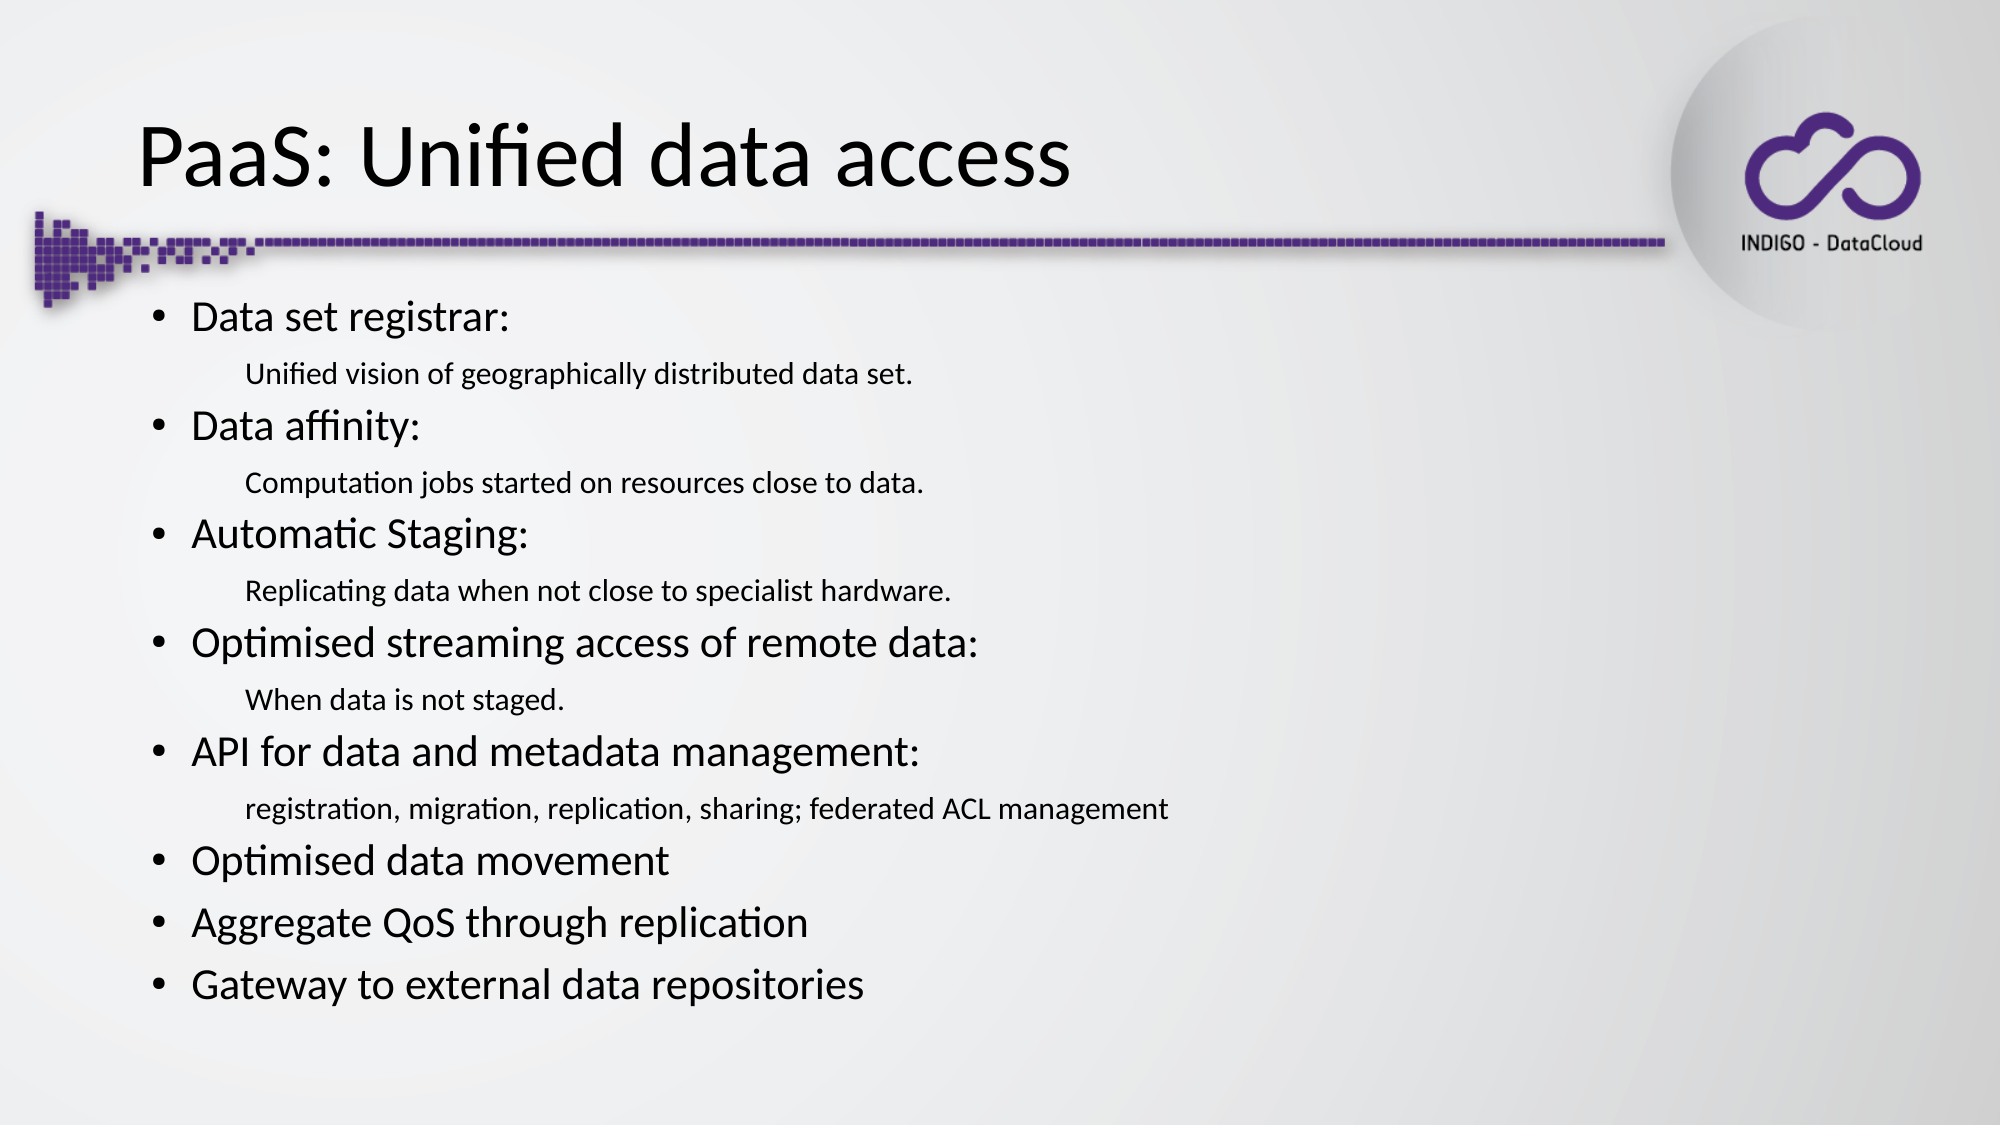

# PaaS: Unified data access
Data set registrar:
Unified vision of geographically distributed data set.
Data affinity:
Computation jobs started on resources close to data.
Automatic Staging:
Replicating data when not close to specialist hardware.
Optimised streaming access of remote data:
When data is not staged.
API for data and metadata management:
registration, migration, replication, sharing; federated ACL management
Optimised data movement
Aggregate QoS through replication
Gateway to external data repositories